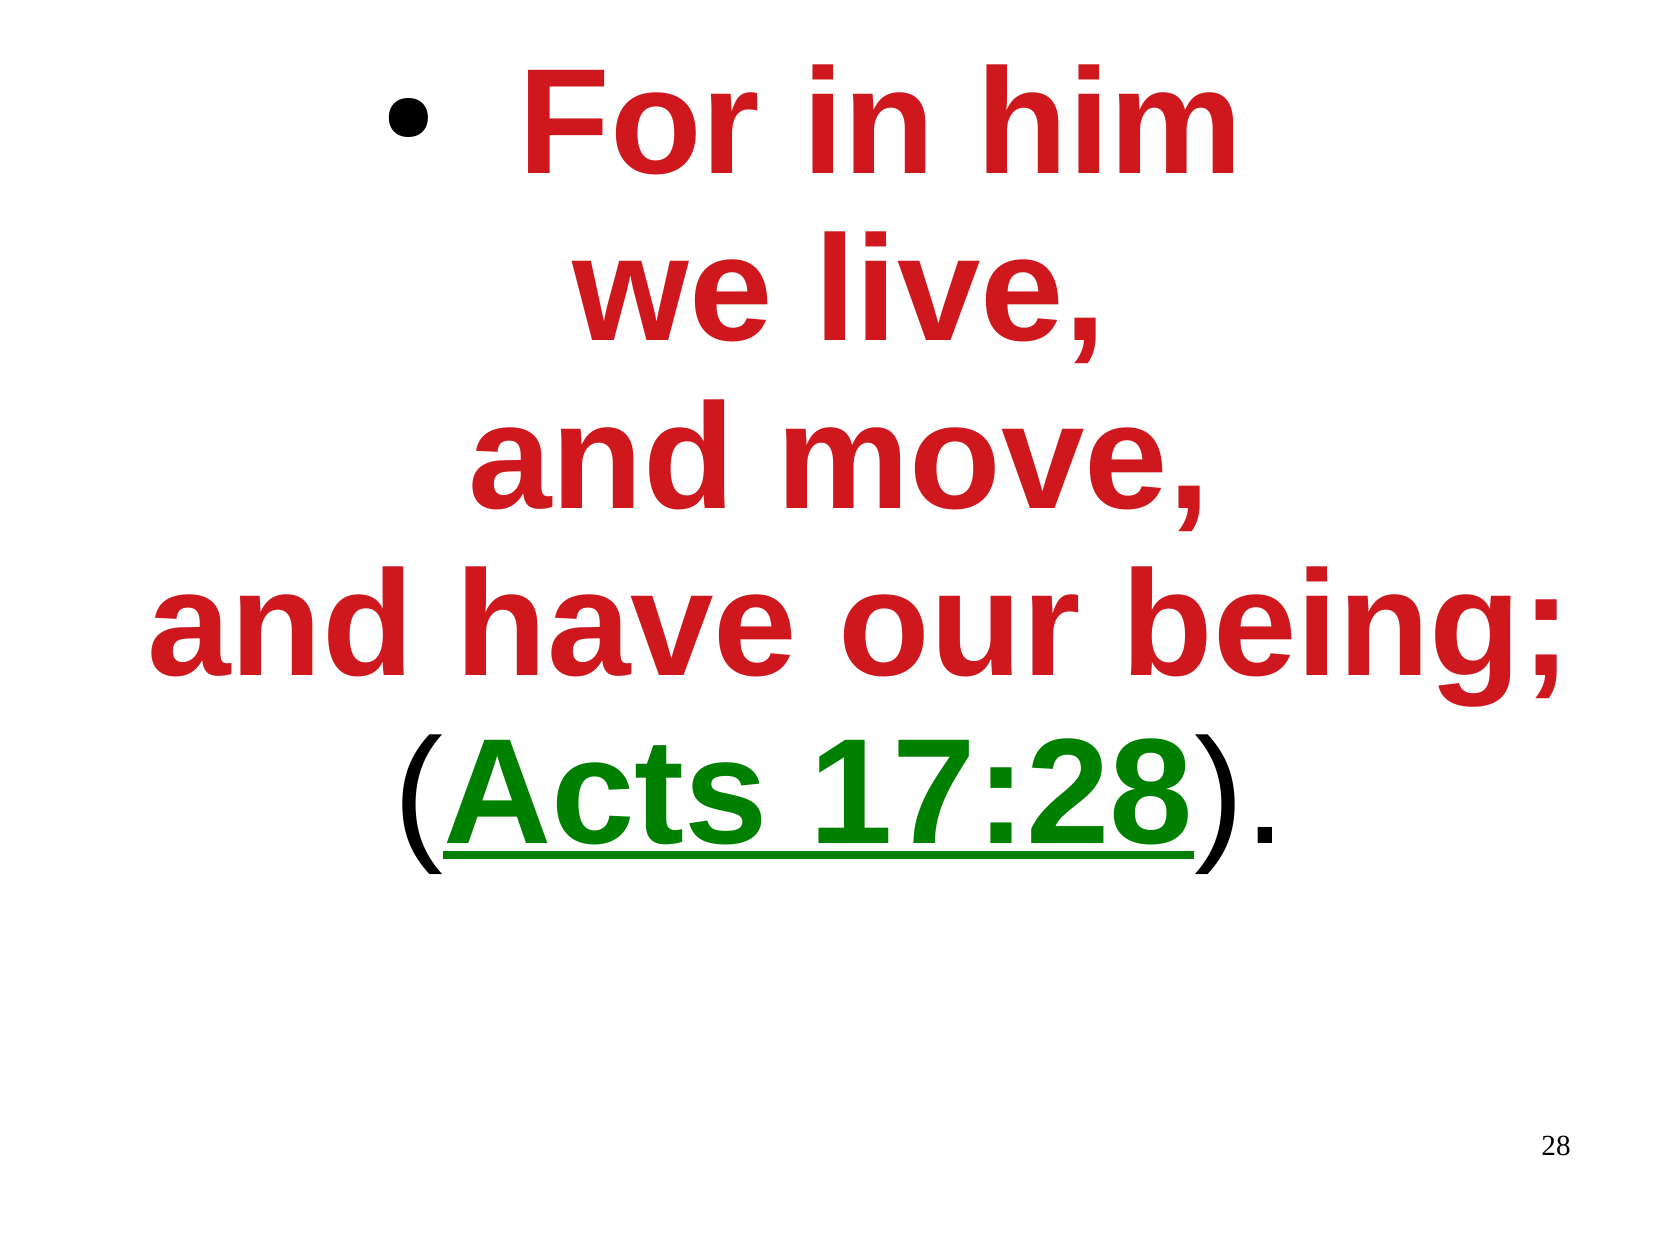

# For in him we live, and move, and have our being; (Acts 17:28).
28